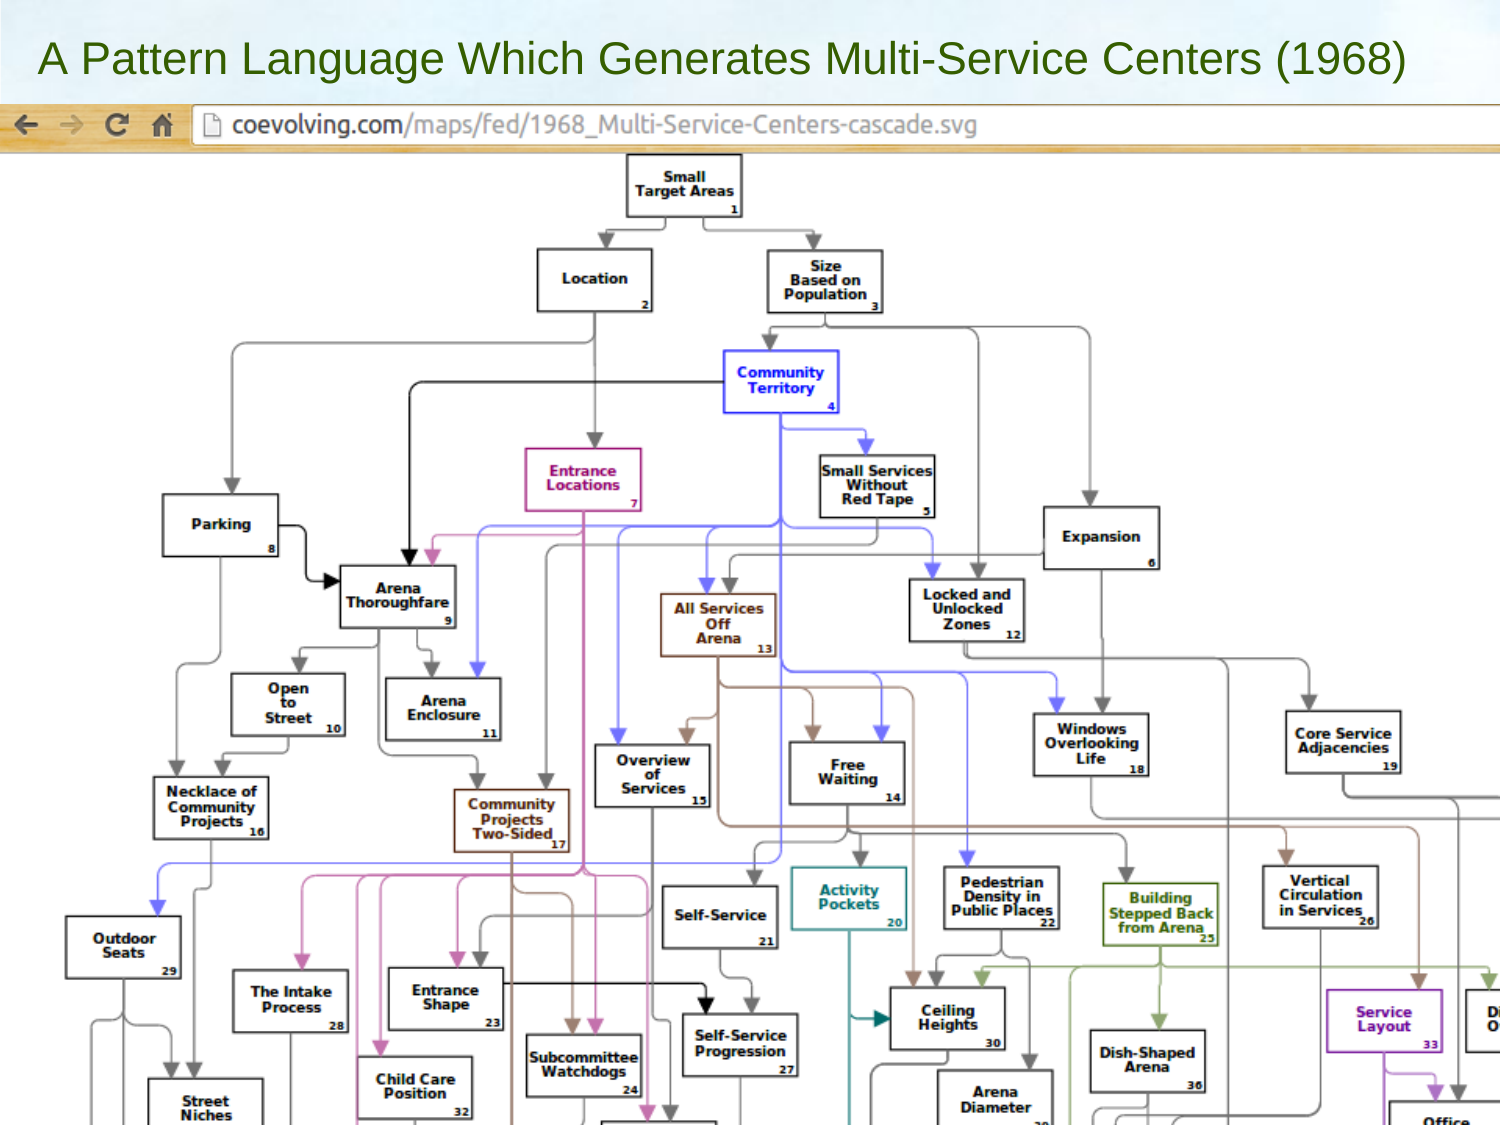

# A Pattern Language Which Generates Multi-Service Centers (1968)
Service Systems Thinking
37